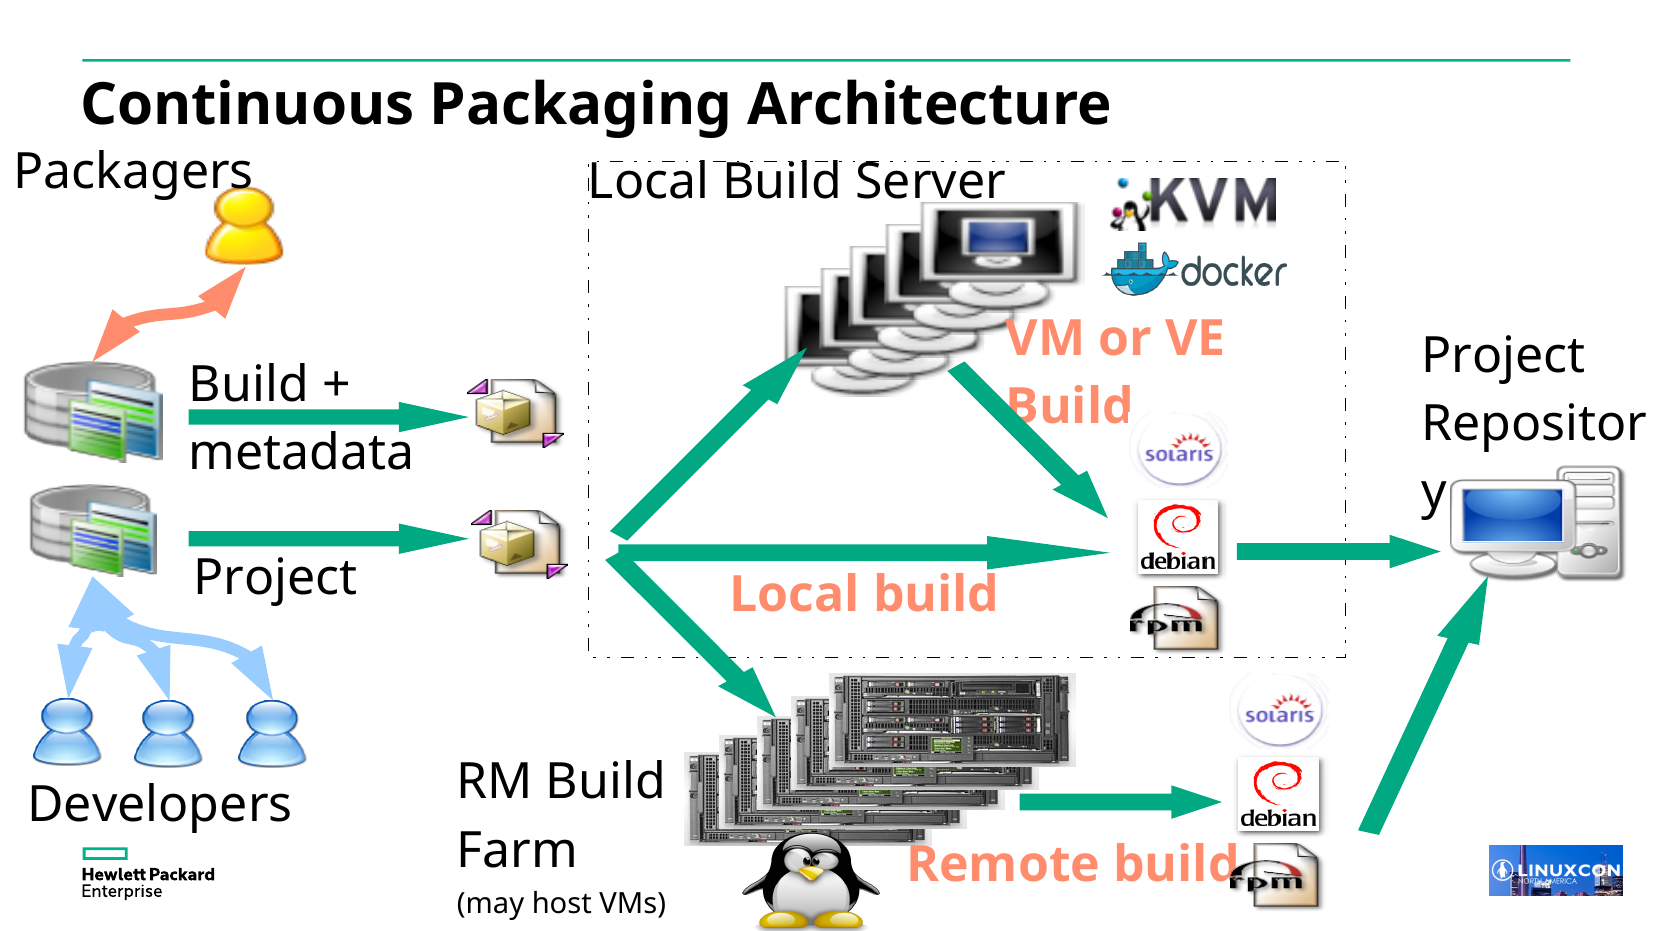

# Continuous Packaging Architecture
Packagers
Local Build Server
VM or VE Build
Project Repository
Build +
metadata
Project
Local build
RM Build
Farm
(may host VMs)
Developers
Remote build